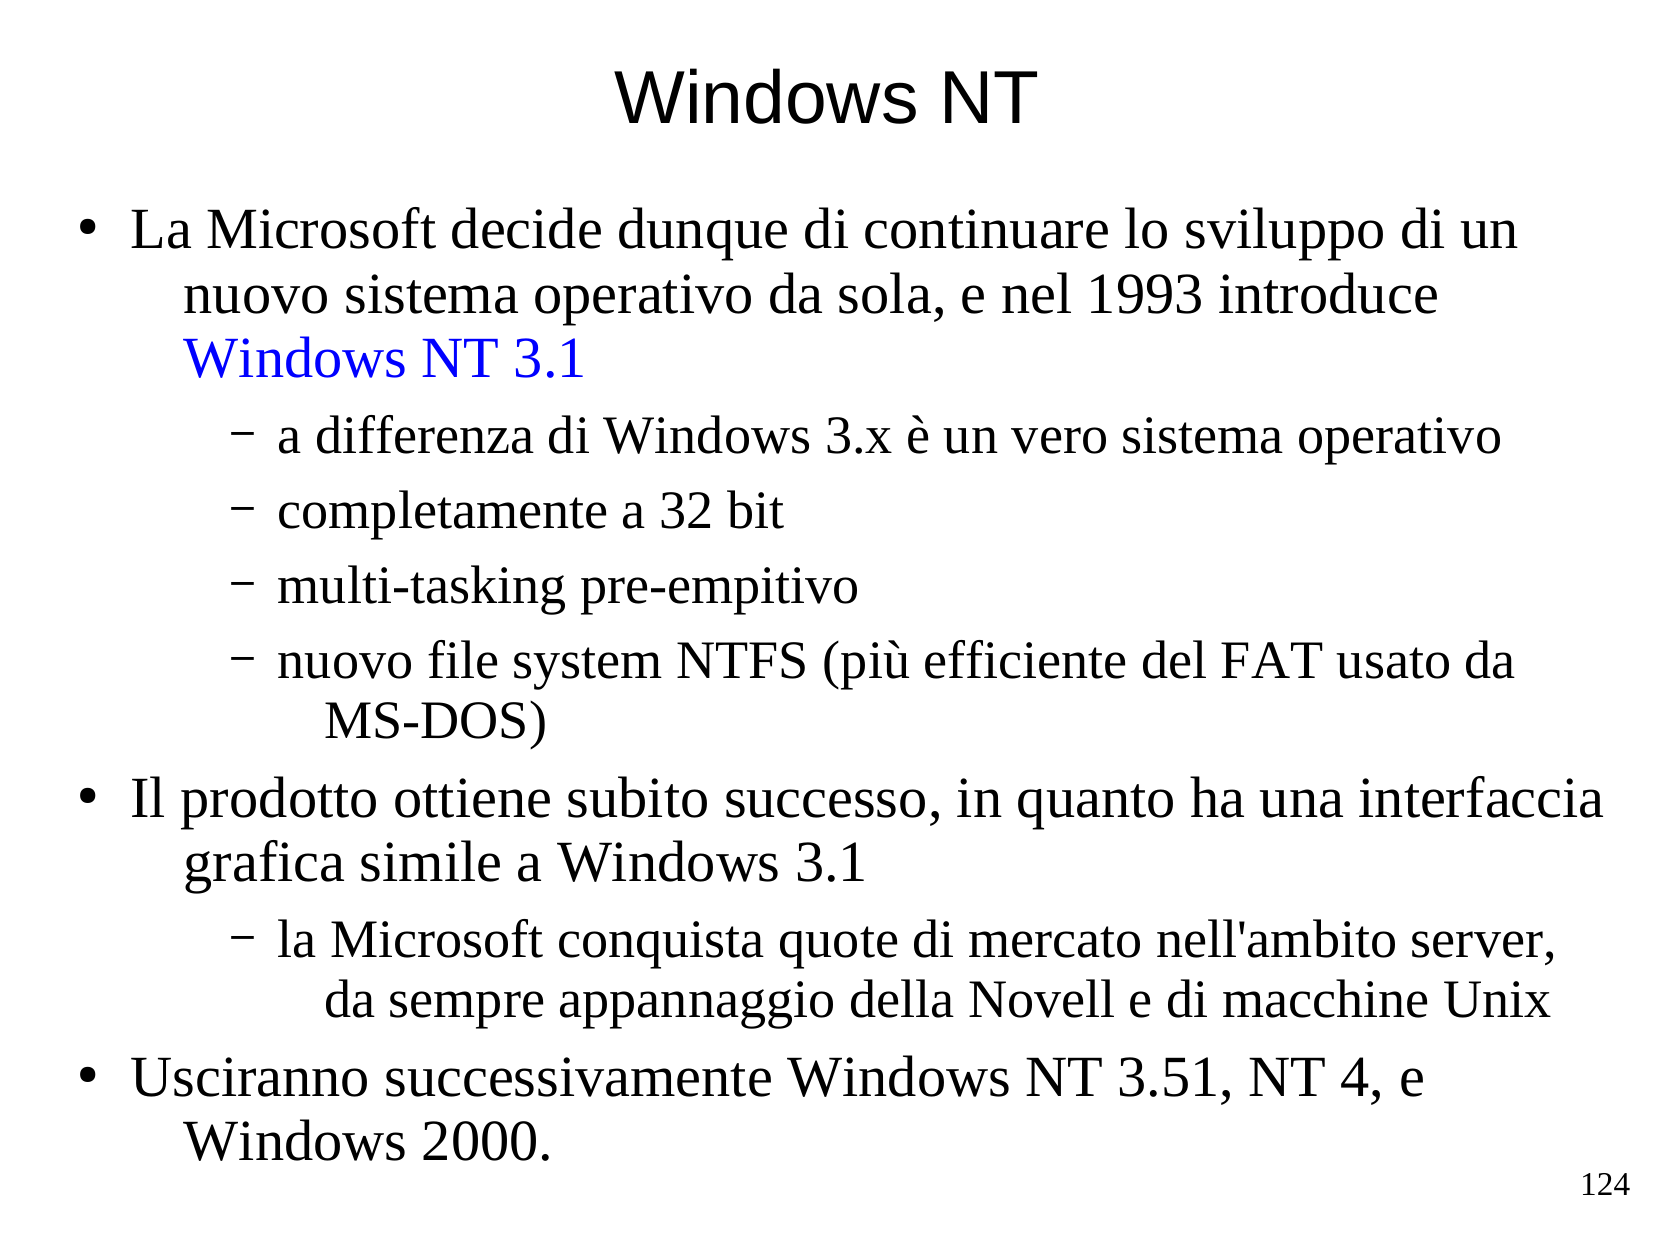

# Windows NT
La Microsoft decide dunque di continuare lo sviluppo di un nuovo sistema operativo da sola, e nel 1993 introduce Windows NT 3.1
a differenza di Windows 3.x è un vero sistema operativo
completamente a 32 bit
multi-tasking pre-empitivo
nuovo file system NTFS (più efficiente del FAT usato da MS-DOS)
Il prodotto ottiene subito successo, in quanto ha una interfaccia grafica simile a Windows 3.1
la Microsoft conquista quote di mercato nell'ambito server, da sempre appannaggio della Novell e di macchine Unix
Usciranno successivamente Windows NT 3.51, NT 4, e Windows 2000.